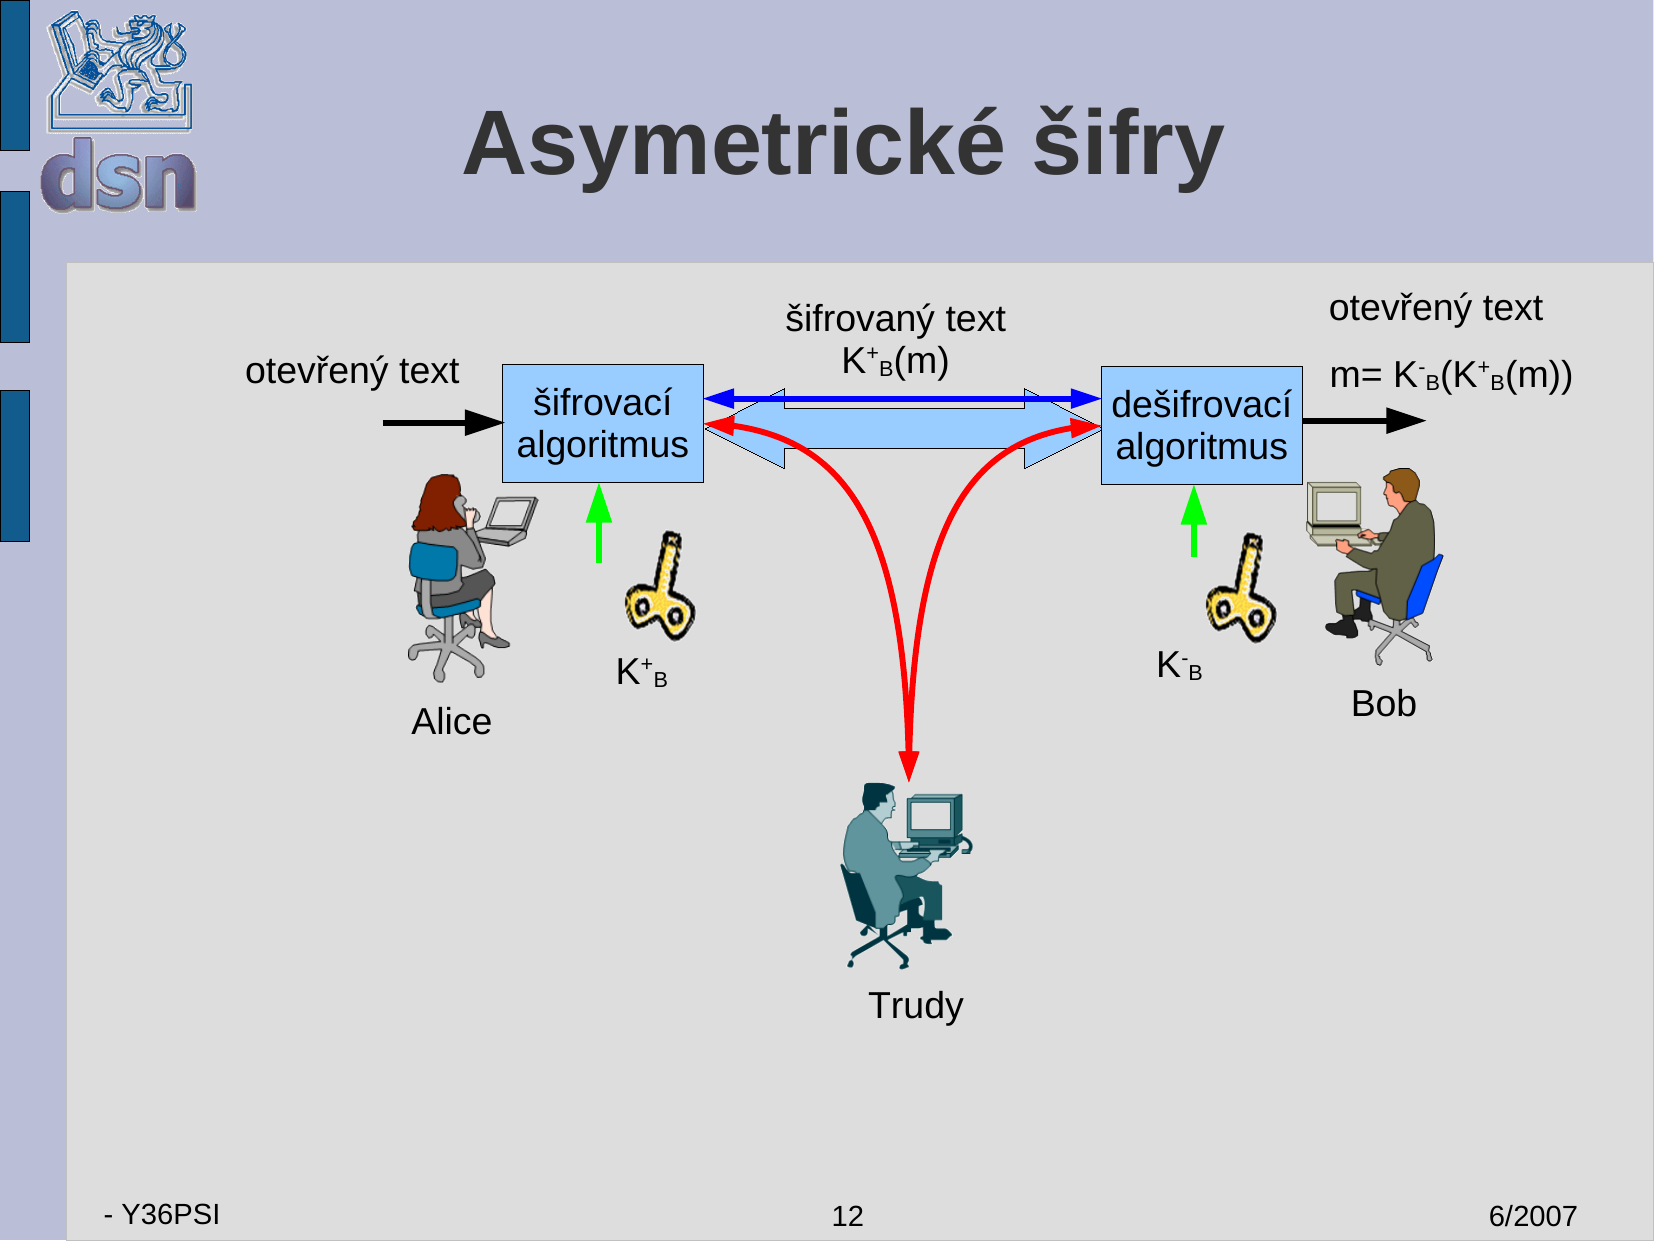

# Asymetrické šifry
otevřený text
šifrovaný text
K+B(m)
otevřený text
m= K-B(K+B(m))
šifrovací
algoritmus
dešifrovací
algoritmus
K-B
K+B
Bob
Alice
Trudy